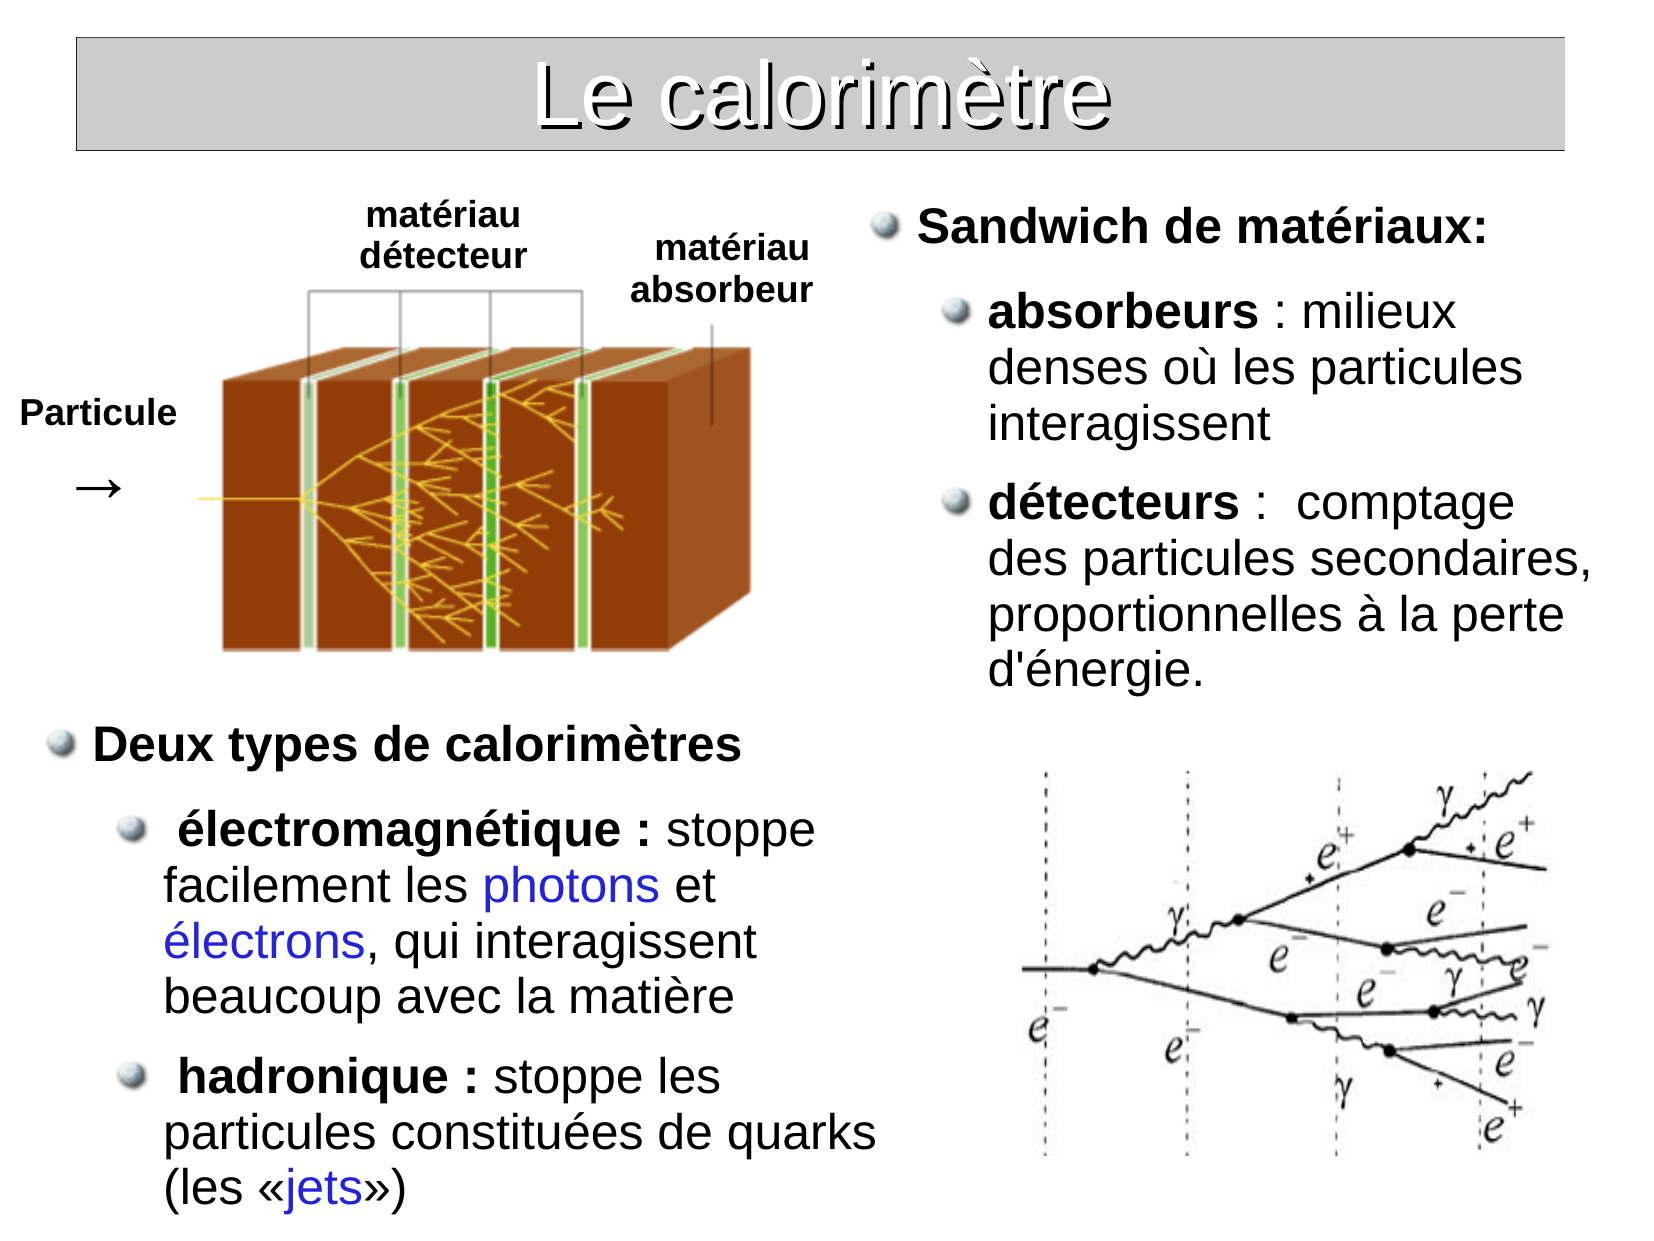

# Le calorimètre
 matériau
 détecteur
 matériau absorbeur
Particule
→
Sandwich de matériaux:
absorbeurs : milieux denses où les particules interagissent
détecteurs :  comptage des particules secondaires, proportionnelles à la perte d'énergie.
Deux types de calorimètres
 électromagnétique : stoppe facilement les photons et électrons, qui interagissent beaucoup avec la matière
 hadronique : stoppe les particules constituées de quarks (les «jets»)